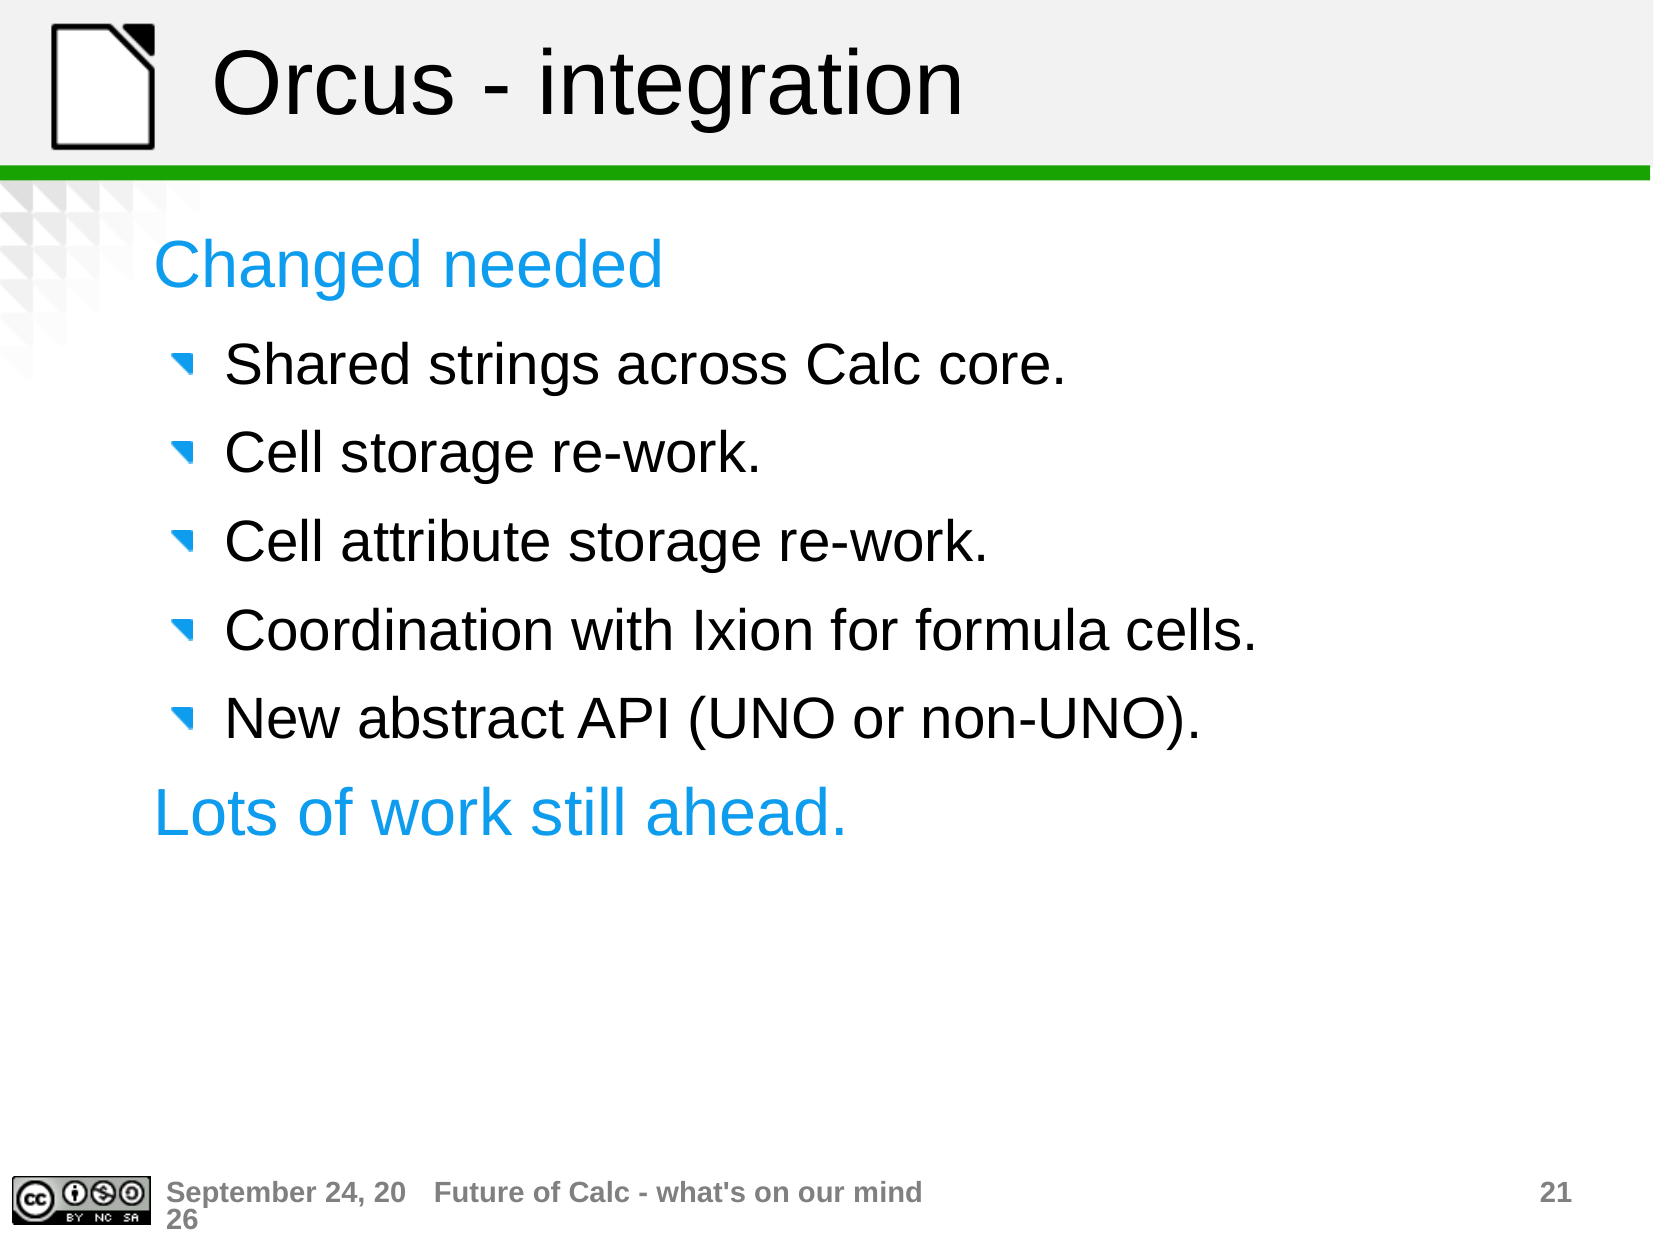

# Orcus - integration
Changed needed
Shared strings across Calc core.
Cell storage re-work.
Cell attribute storage re-work.
Coordination with Ixion for formula cells.
New abstract API (UNO or non-UNO).
Lots of work still ahead.
Future of Calc - what's on our mind
21